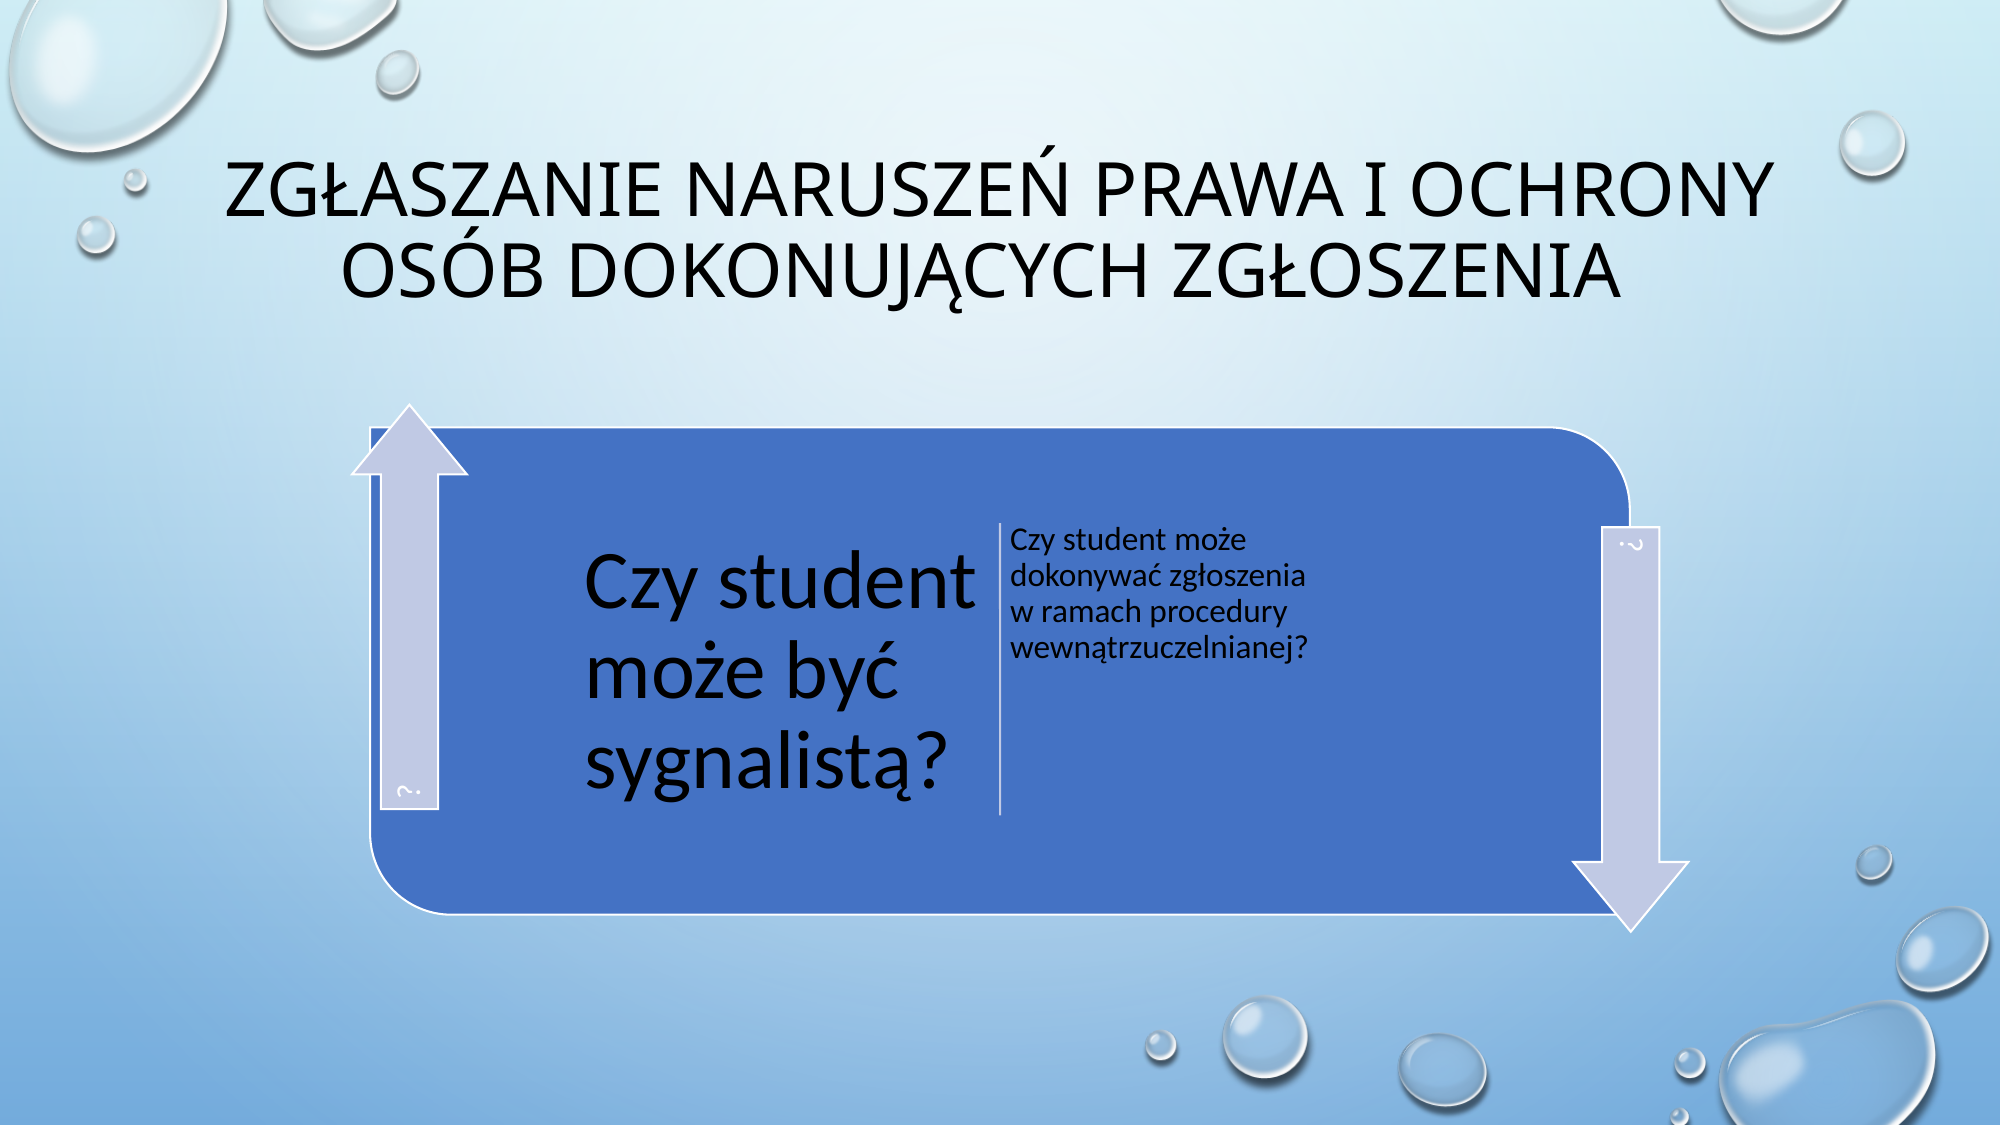

# Zgłaszanie naruszeń prawa i ochrony osób dokonujących zgłoszenia
Czy student może być sygnalistą?
Czy student może dokonywać zgłoszenia w ramach procedury wewnątrzuczelnianej?
?
?